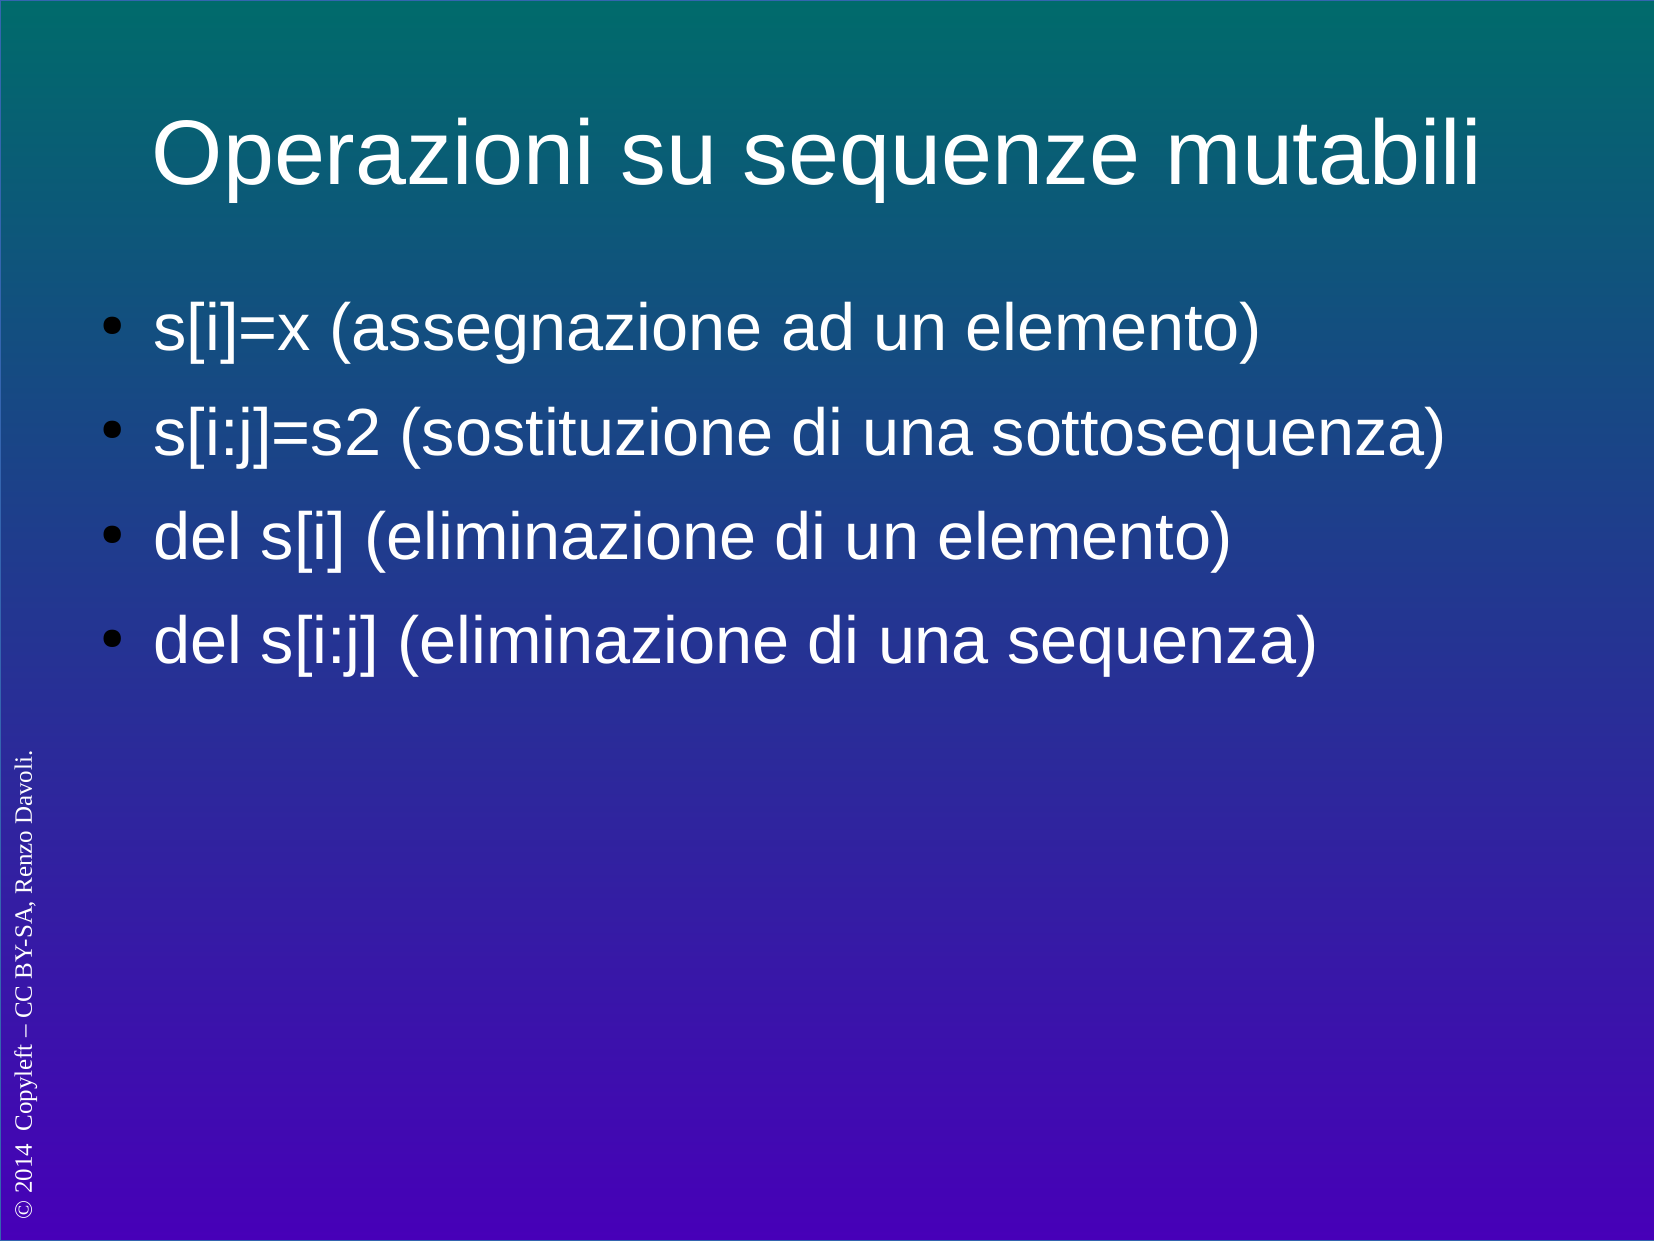

# Operazioni su sequenze mutabili
s[i]=x (assegnazione ad un elemento)
s[i:j]=s2 (sostituzione di una sottosequenza)
del s[i] (eliminazione di un elemento)
del s[i:j] (eliminazione di una sequenza)